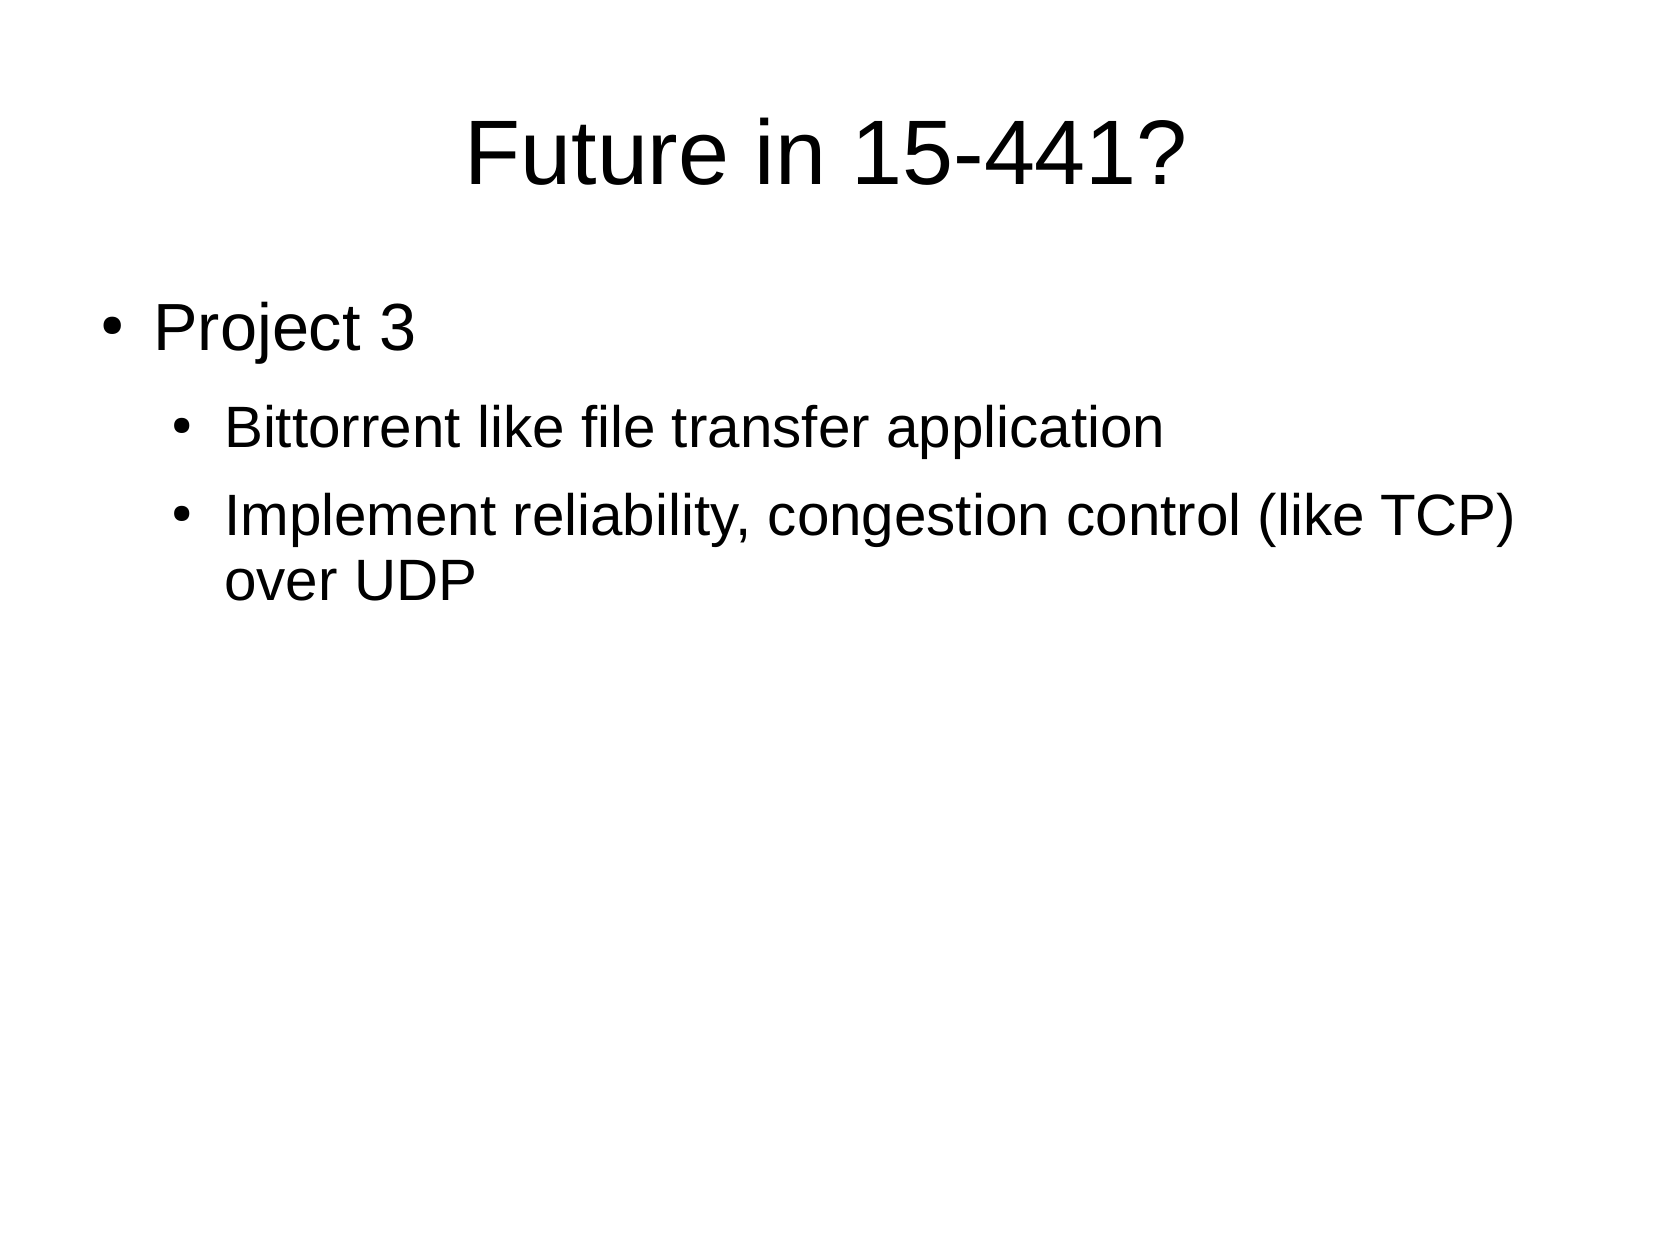

# Future in 15-441?
Project 3
Bittorrent like file transfer application
Implement reliability, congestion control (like TCP) over UDP